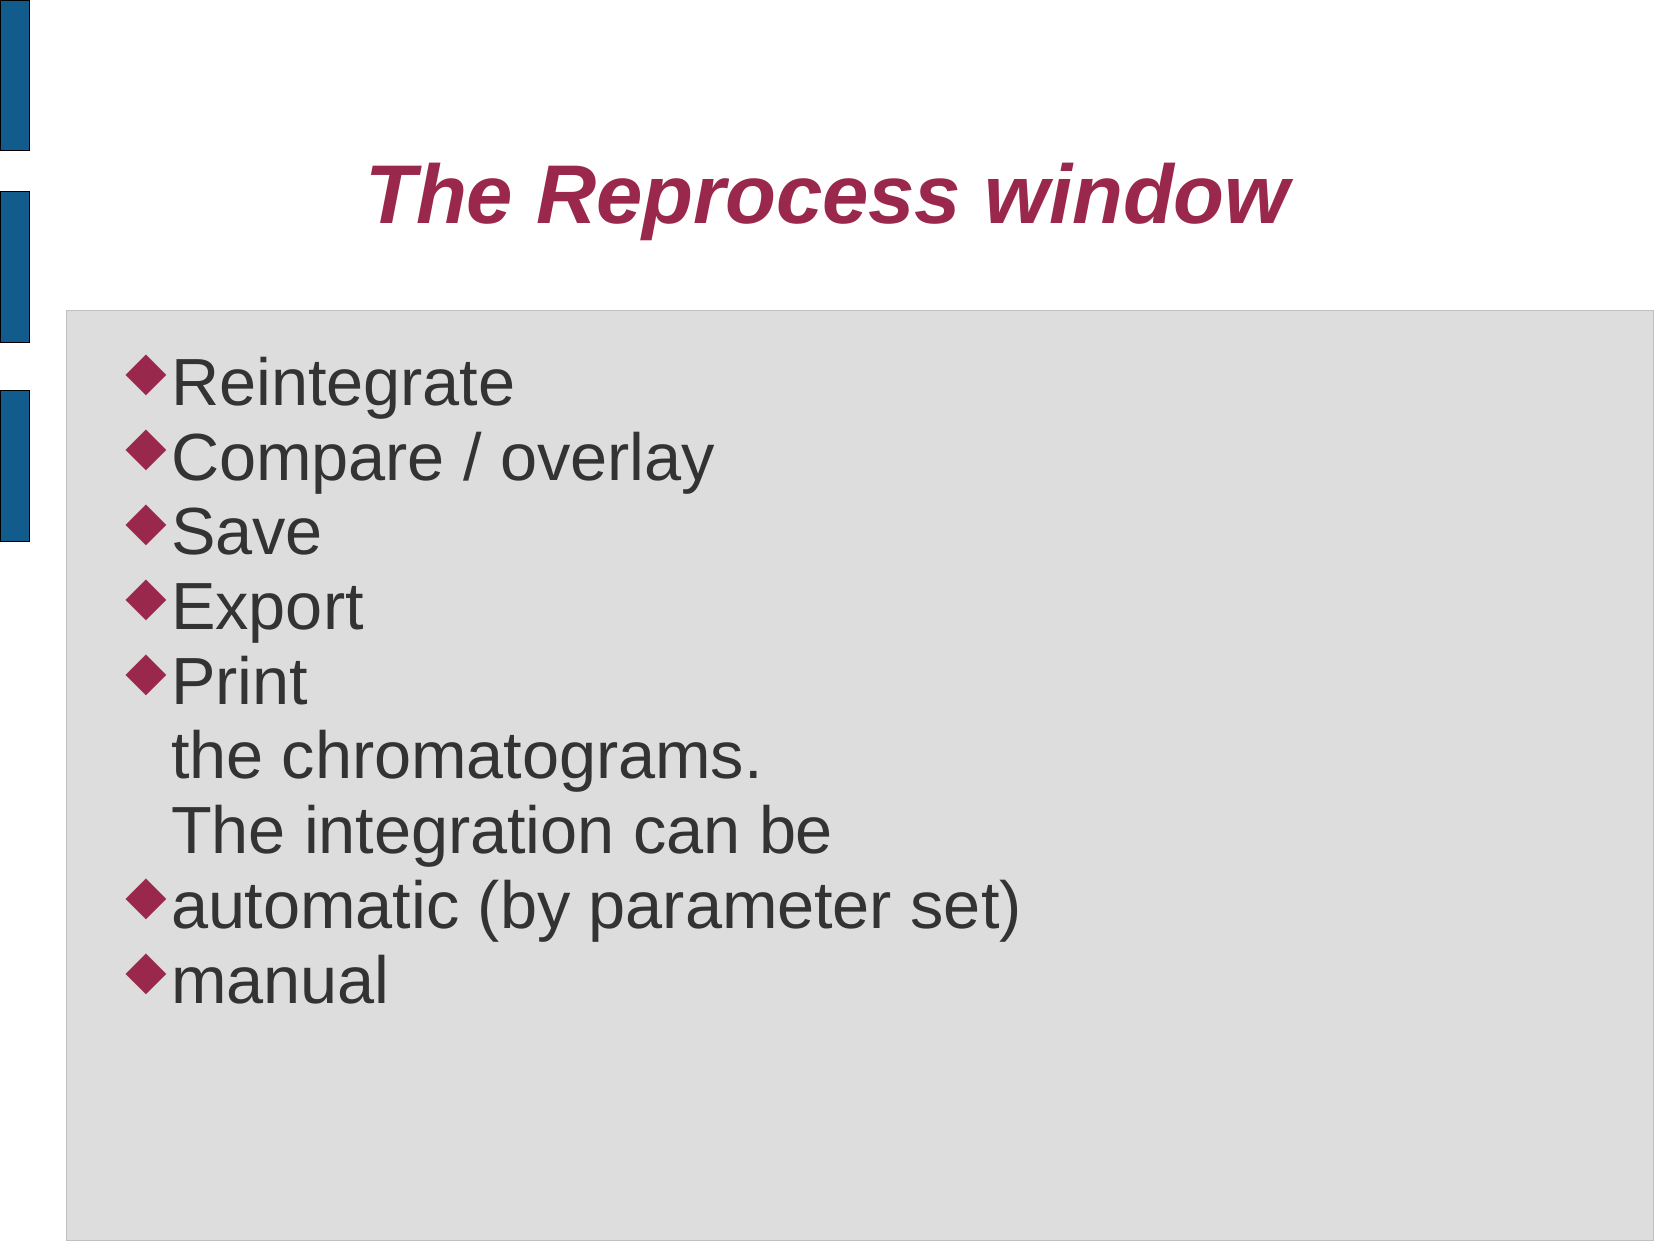

# The Reprocess window
Reintegrate
Compare / overlay
Save
Export
Print
the chromatograms.
The integration can be
automatic (by parameter set)
manual